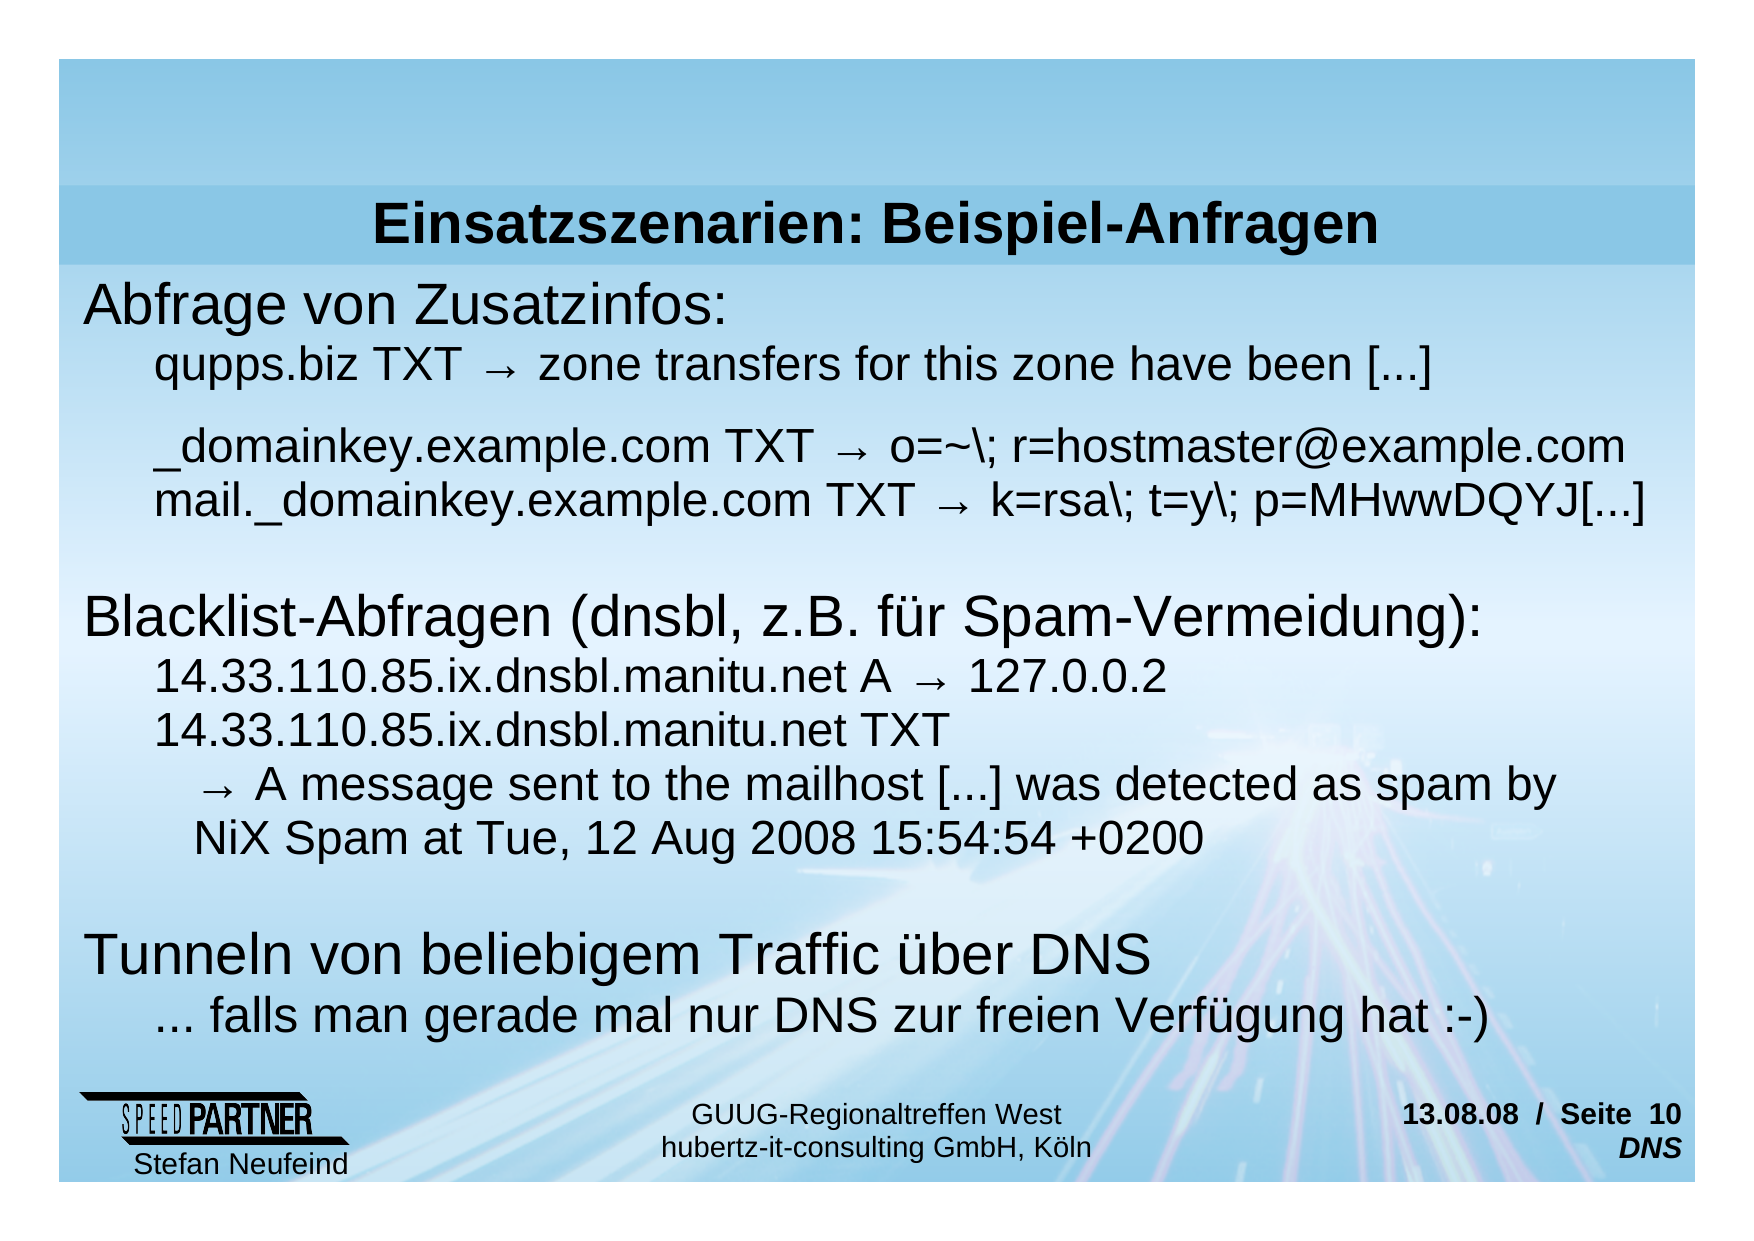

# Einsatzszenarien: Beispiel-Anfragen
Abfrage von Zusatzinfos:
qupps.biz TXT → zone transfers for this zone have been [...]
_domainkey.example.com TXT → o=~\; r=hostmaster@example.com
mail._domainkey.example.com TXT → k=rsa\; t=y\; p=MHwwDQYJ[...]
Blacklist-Abfragen (dnsbl, z.B. für Spam-Vermeidung):
14.33.110.85.ix.dnsbl.manitu.net A → 127.0.0.2
14.33.110.85.ix.dnsbl.manitu.net TXT
 → A message sent to the mailhost [...] was detected as spam by
 NiX Spam at Tue, 12 Aug 2008 15:54:54 +0200
Tunneln von beliebigem Traffic über DNS
... falls man gerade mal nur DNS zur freien Verfügung hat :-)